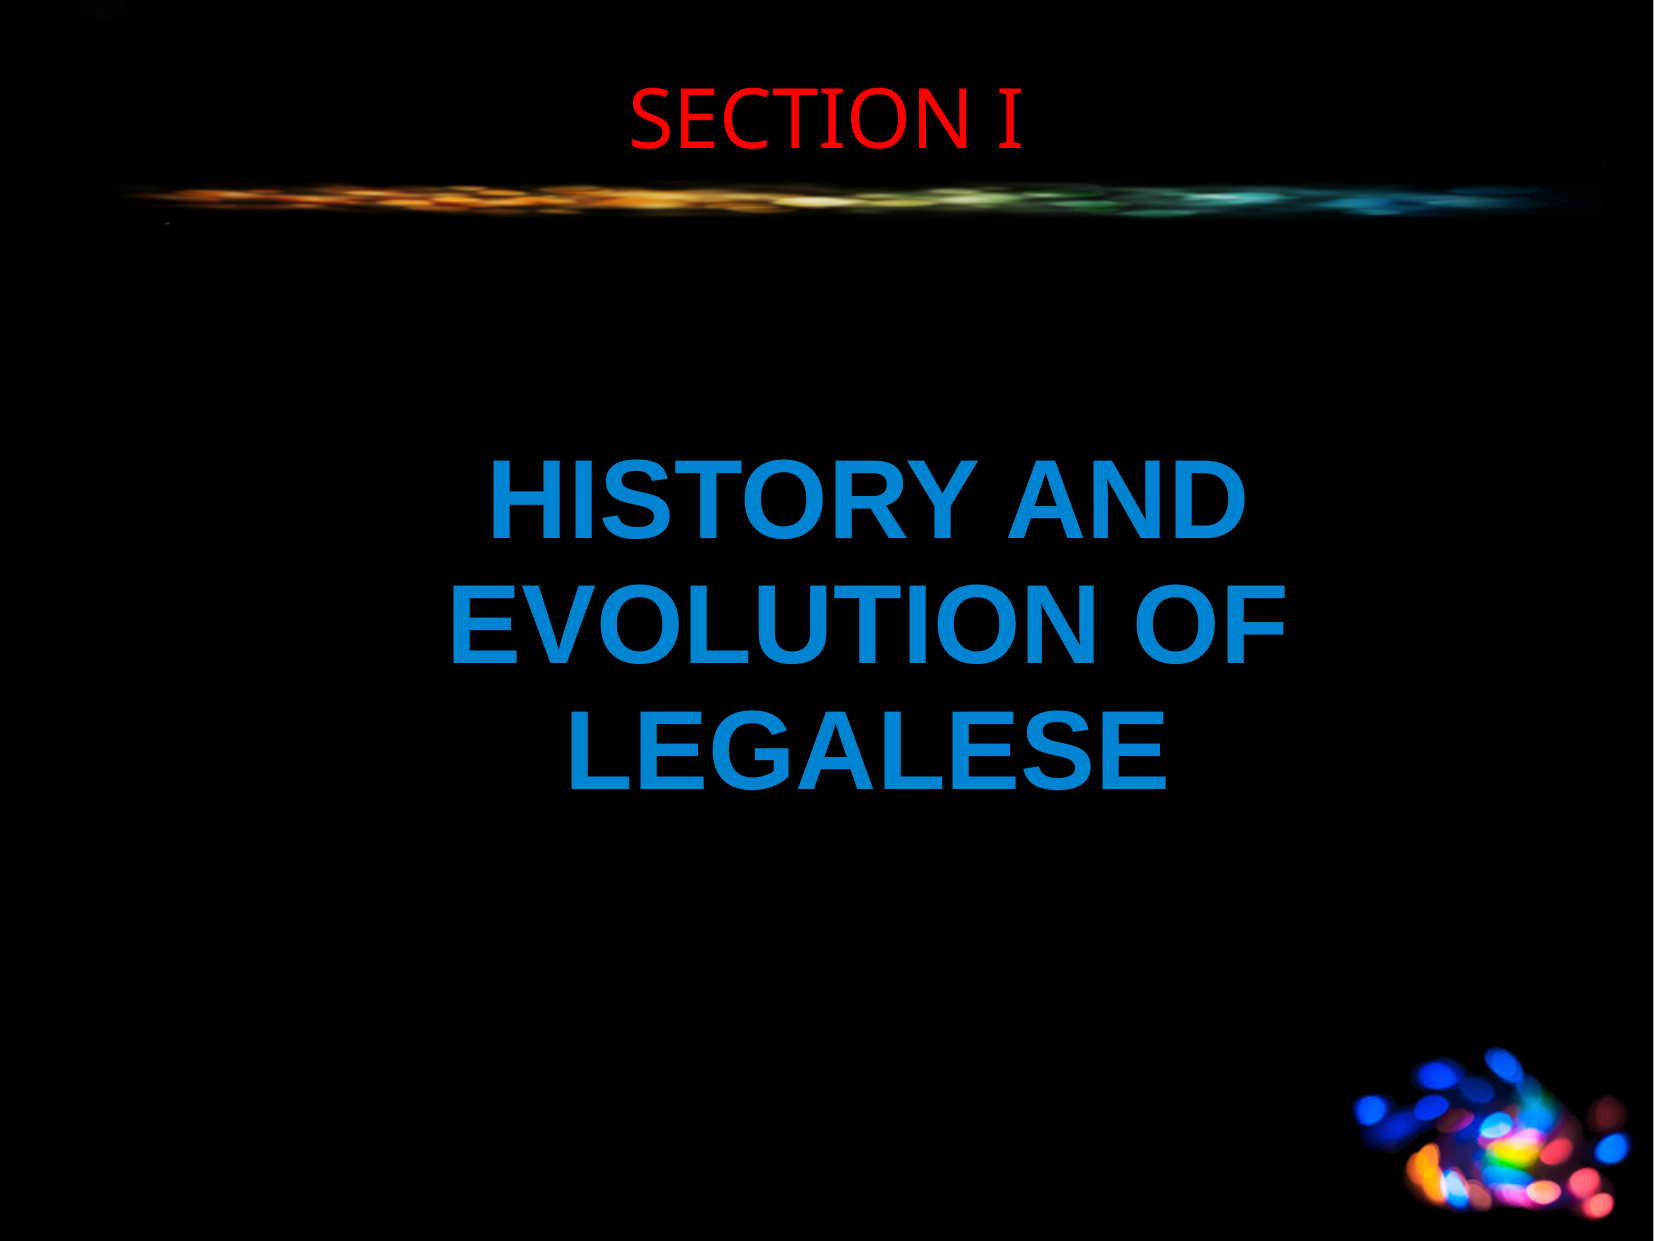

# SECTION I
HISTORY AND EVOLUTION OF LEGALESE